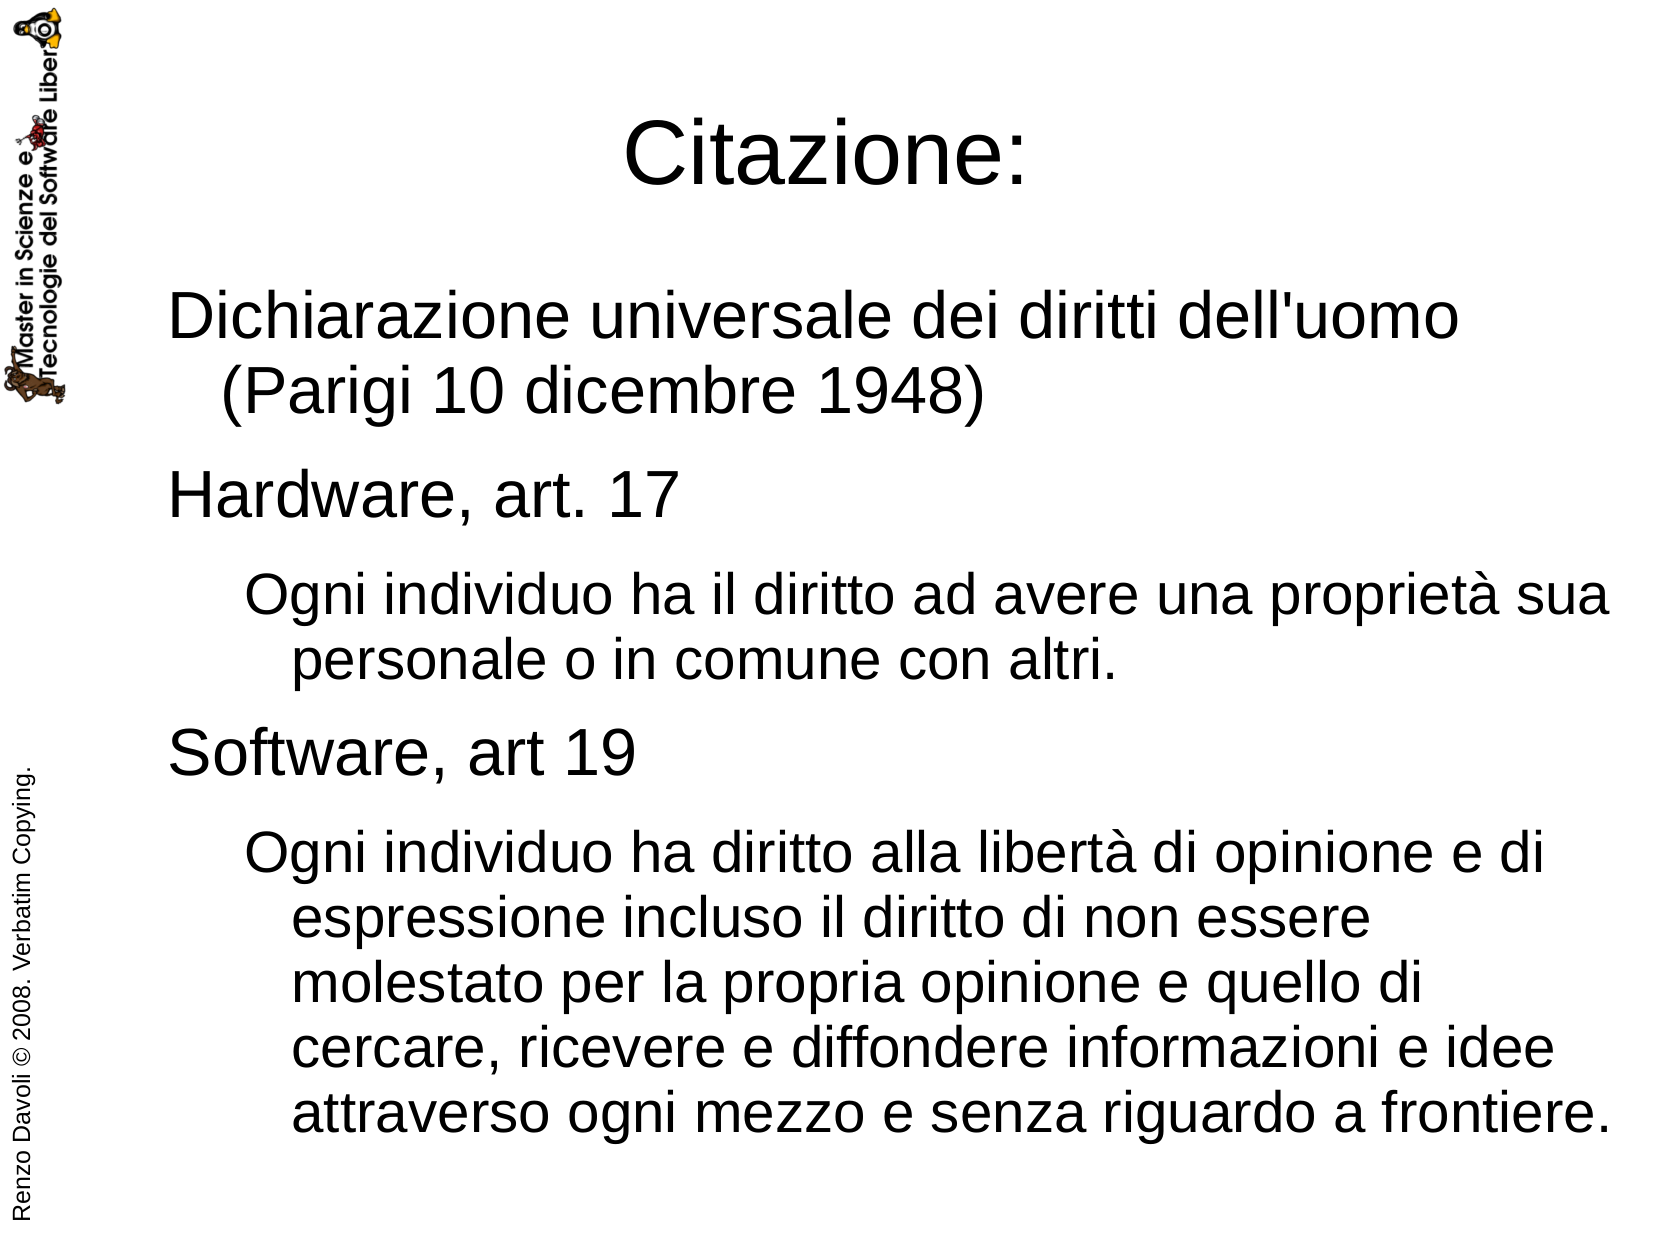

# Citazione:
Dichiarazione universale dei diritti dell'uomo (Parigi 10 dicembre 1948)
Hardware, art. 17
Ogni individuo ha il diritto ad avere una proprietà sua personale o in comune con altri.
Software, art 19
Ogni individuo ha diritto alla libertà di opinione e di espressione incluso il diritto di non essere molestato per la propria opinione e quello di cercare, ricevere e diffondere informazioni e idee attraverso ogni mezzo e senza riguardo a frontiere.